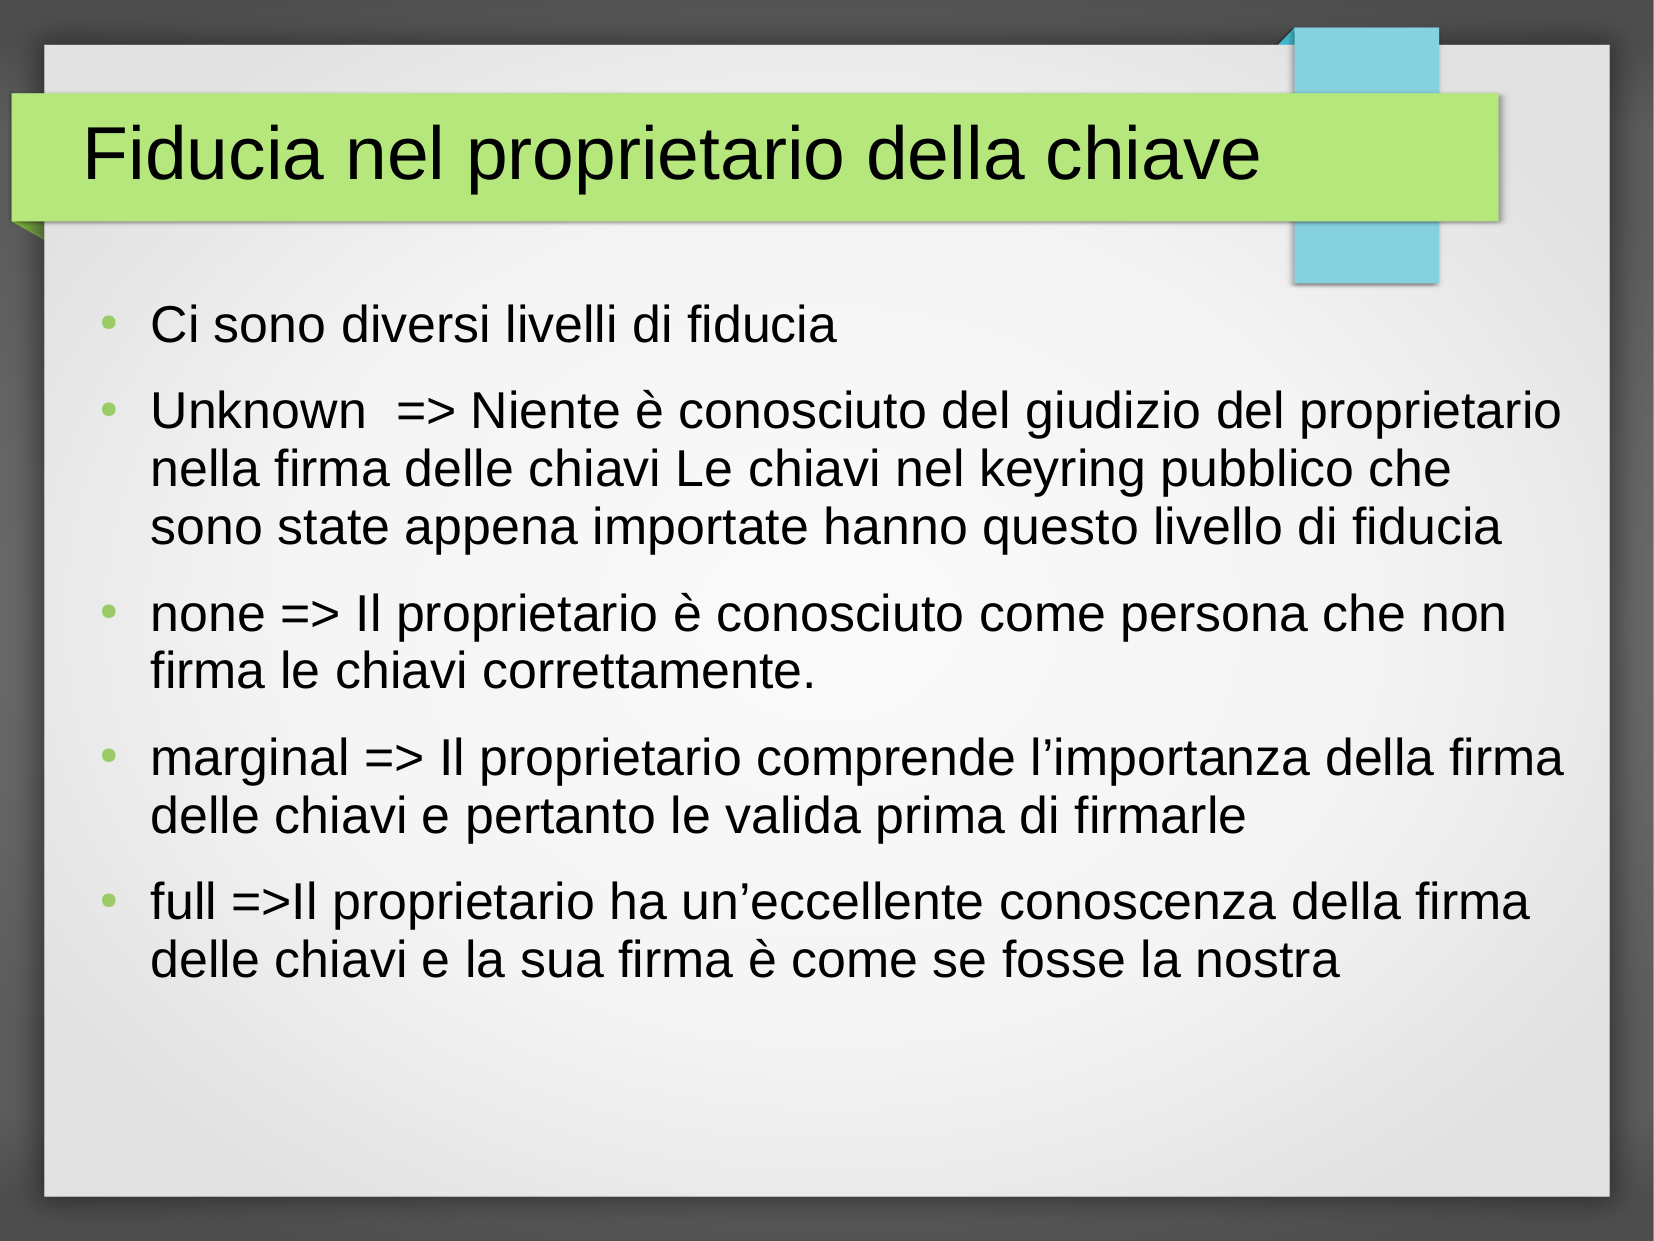

# Fiducia nel proprietario della chiave
Ci sono diversi livelli di fiducia
Unknown => Niente è conosciuto del giudizio del proprietario nella firma delle chiavi Le chiavi nel keyring pubblico che sono state appena importate hanno questo livello di fiducia
none => Il proprietario è conosciuto come persona che non firma le chiavi correttamente.
marginal => Il proprietario comprende l’importanza della firma delle chiavi e pertanto le valida prima di firmarle
full =>Il proprietario ha un’eccellente conoscenza della firma delle chiavi e la sua firma è come se fosse la nostra